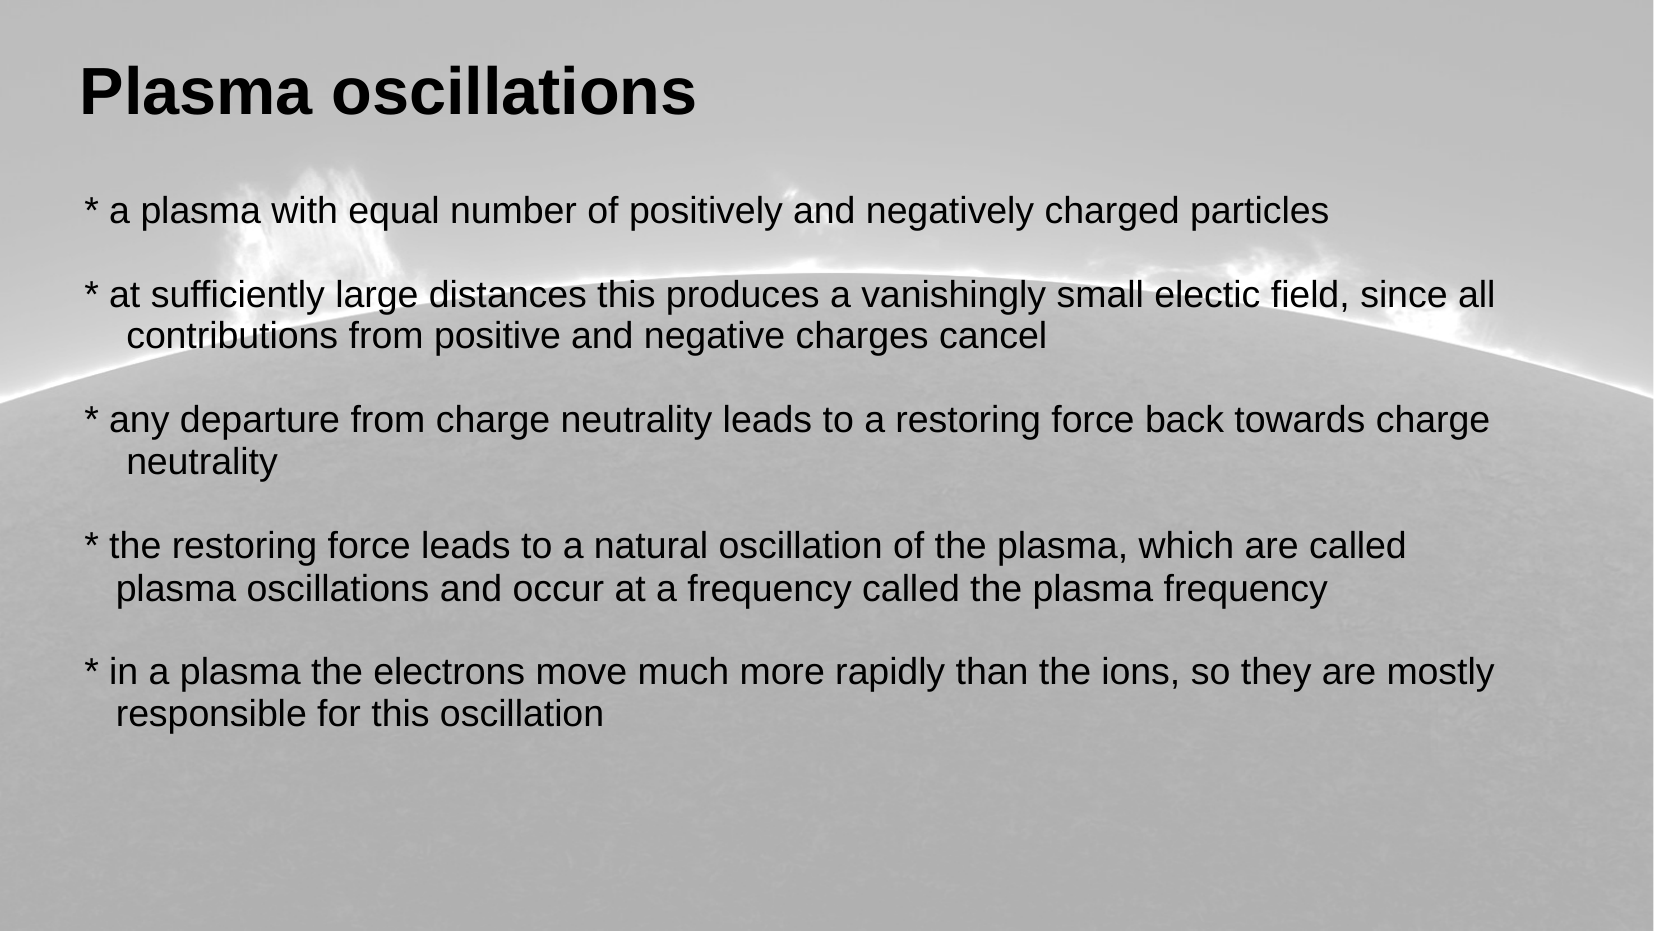

Plasma oscillations
* a plasma with equal number of positively and negatively charged particles
* at sufficiently large distances this produces a vanishingly small electic field, since all
 contributions from positive and negative charges cancel
* any departure from charge neutrality leads to a restoring force back towards charge
 neutrality
* the restoring force leads to a natural oscillation of the plasma, which are called
 plasma oscillations and occur at a frequency called the plasma frequency
* in a plasma the electrons move much more rapidly than the ions, so they are mostly
 responsible for this oscillation